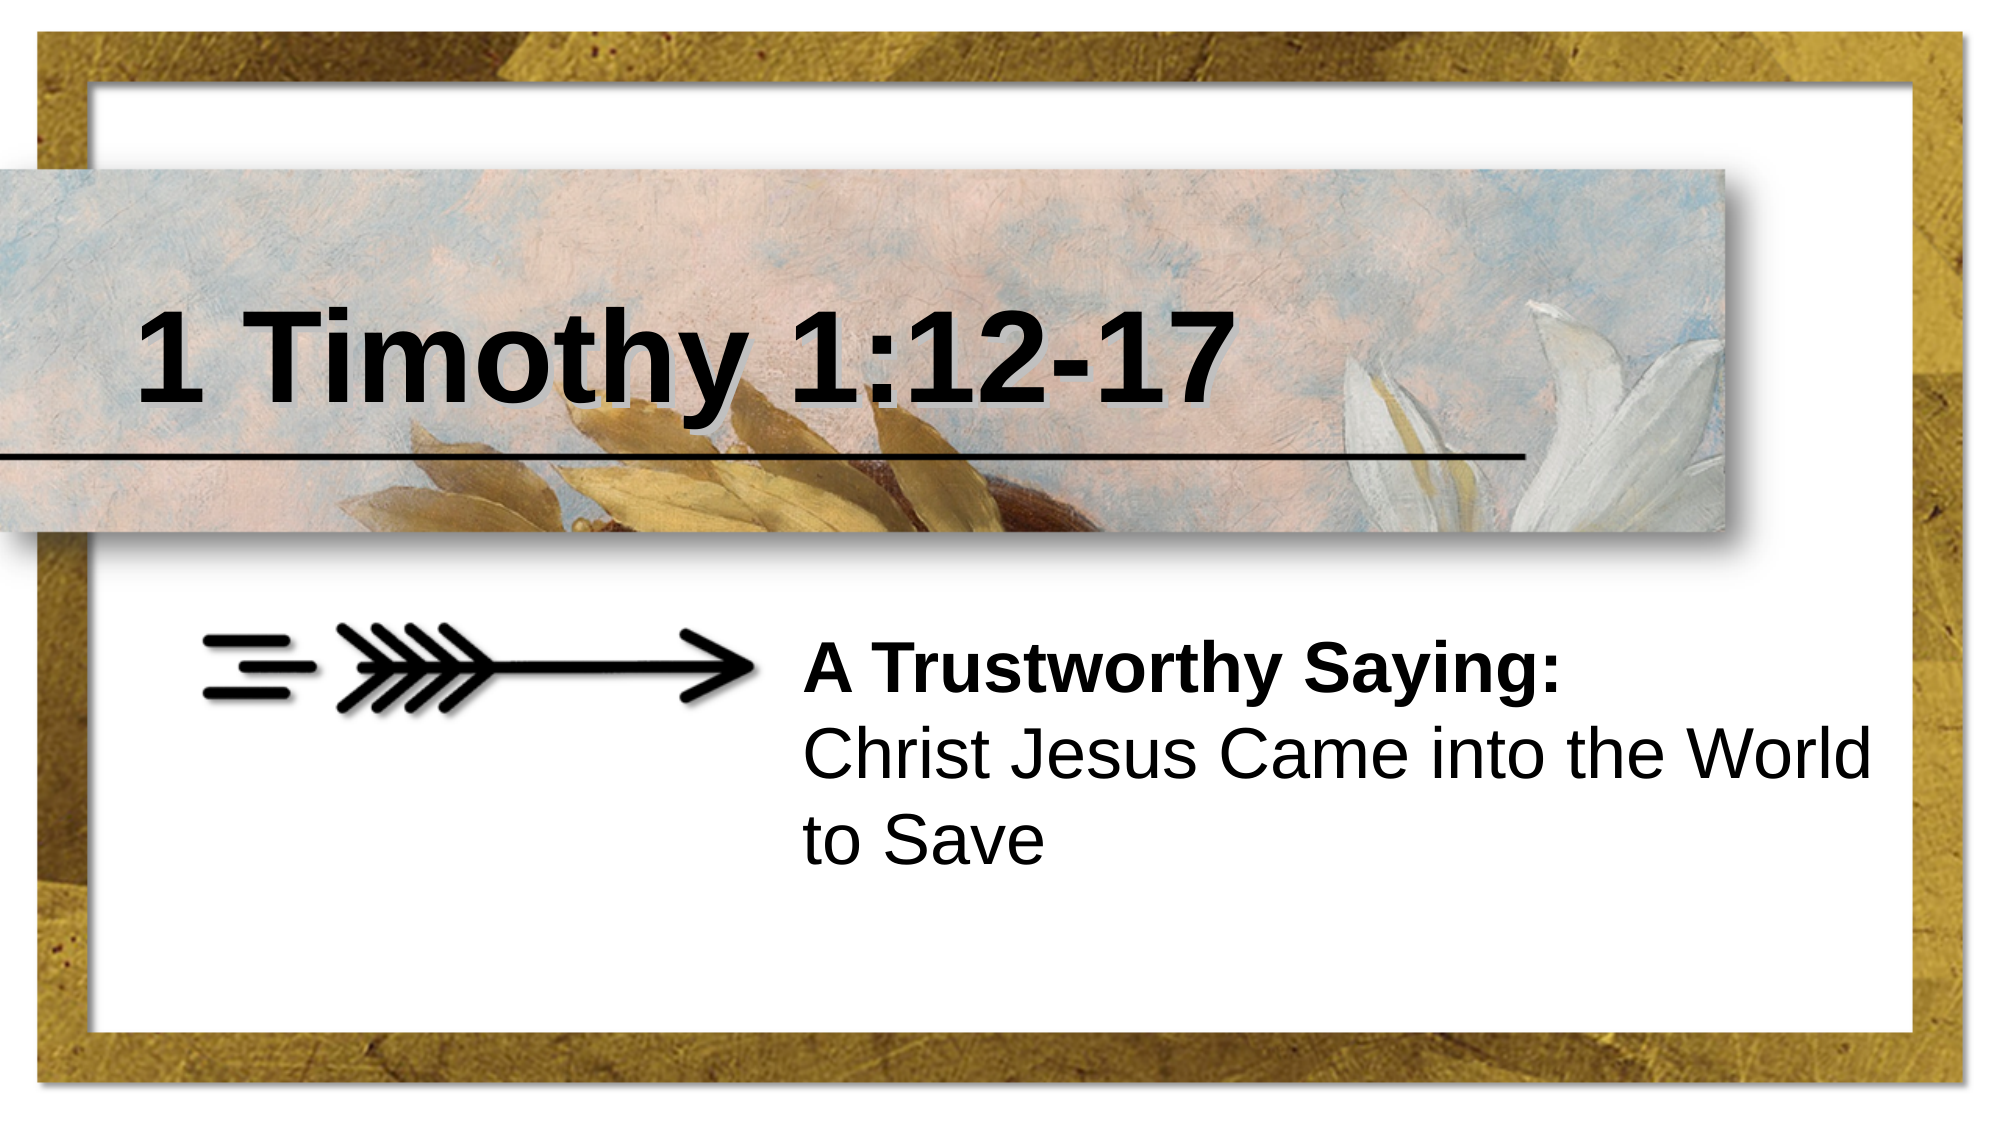

1 Timothy 1:12-17
A Trustworthy Saying:
Christ Jesus Came into the World to Save